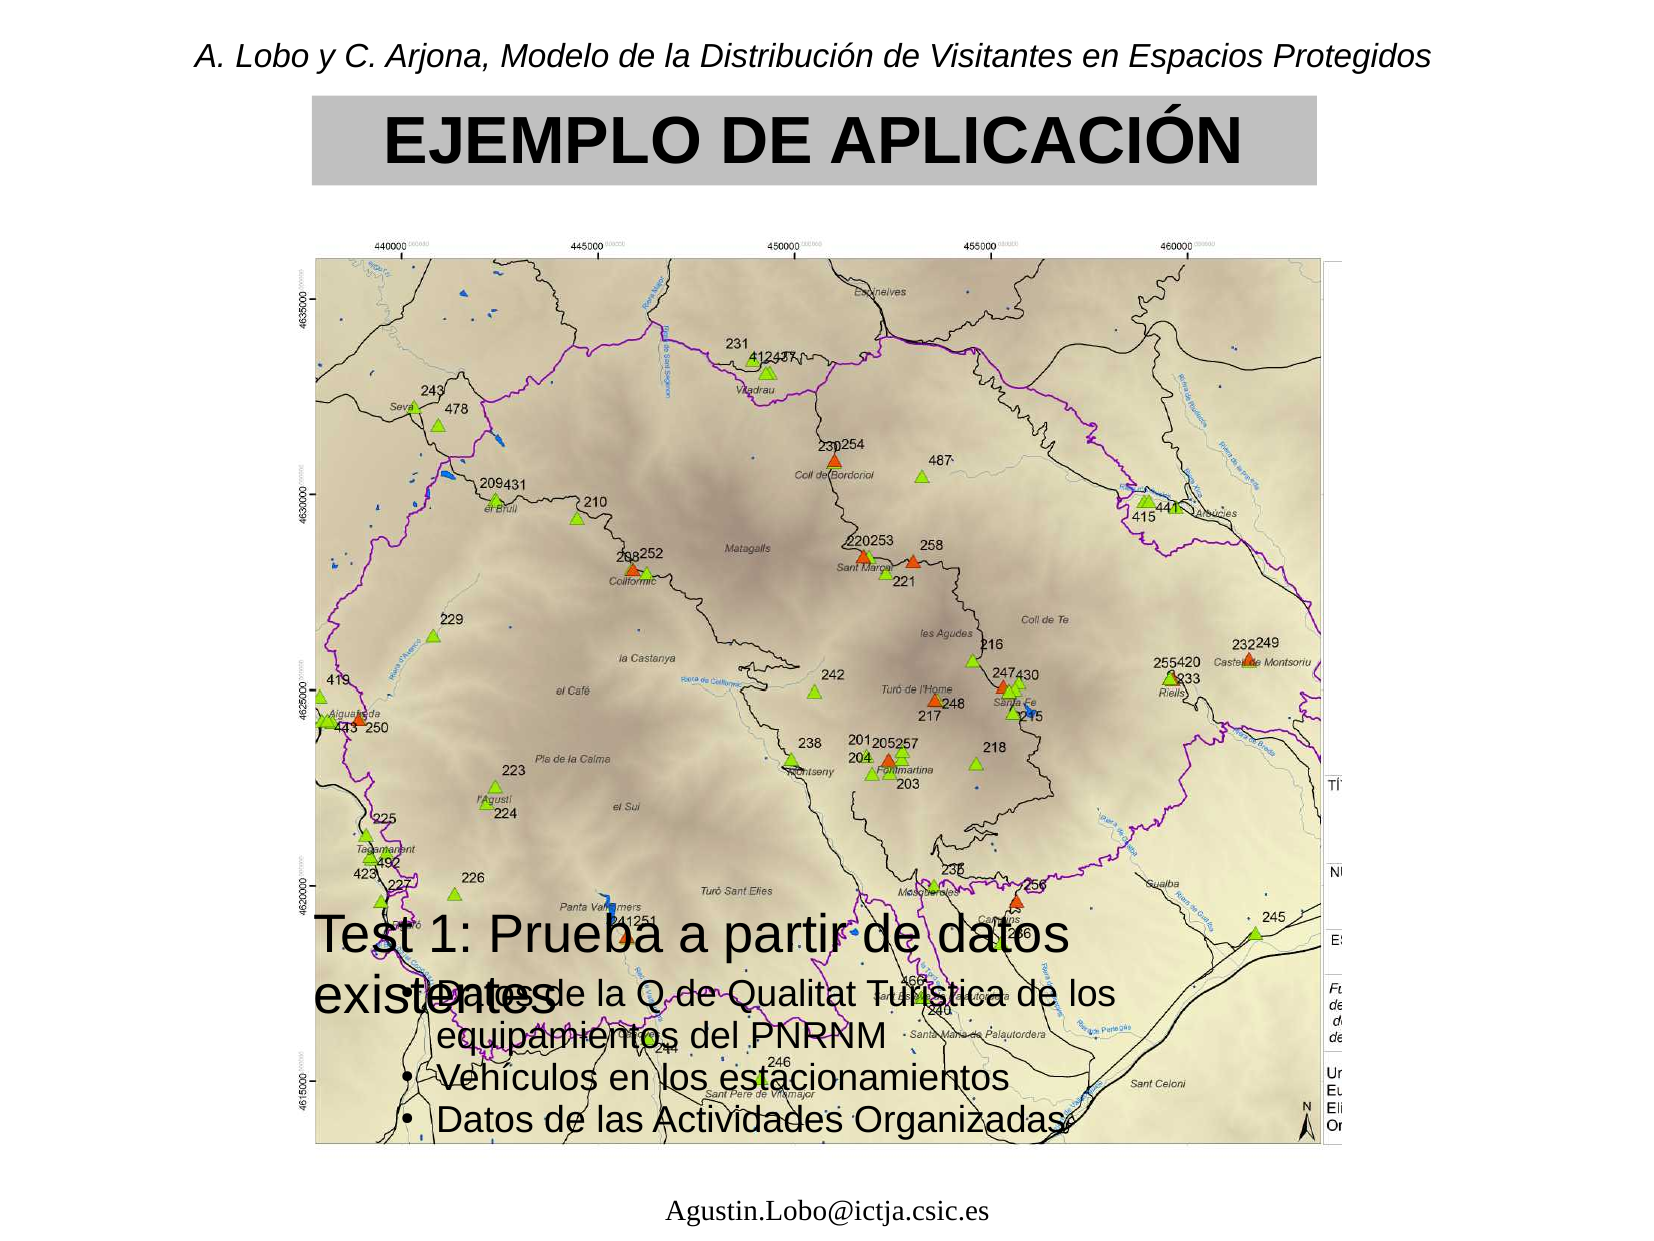

EJEMPLO DE APLICACIÓN
Test 1: Prueba a partir de datos existentes
Datos de la Q de Qualitat Turistica de los equipamientos del PNRNM
Vehículos en los estacionamientos
Datos de las Actividades Organizadas